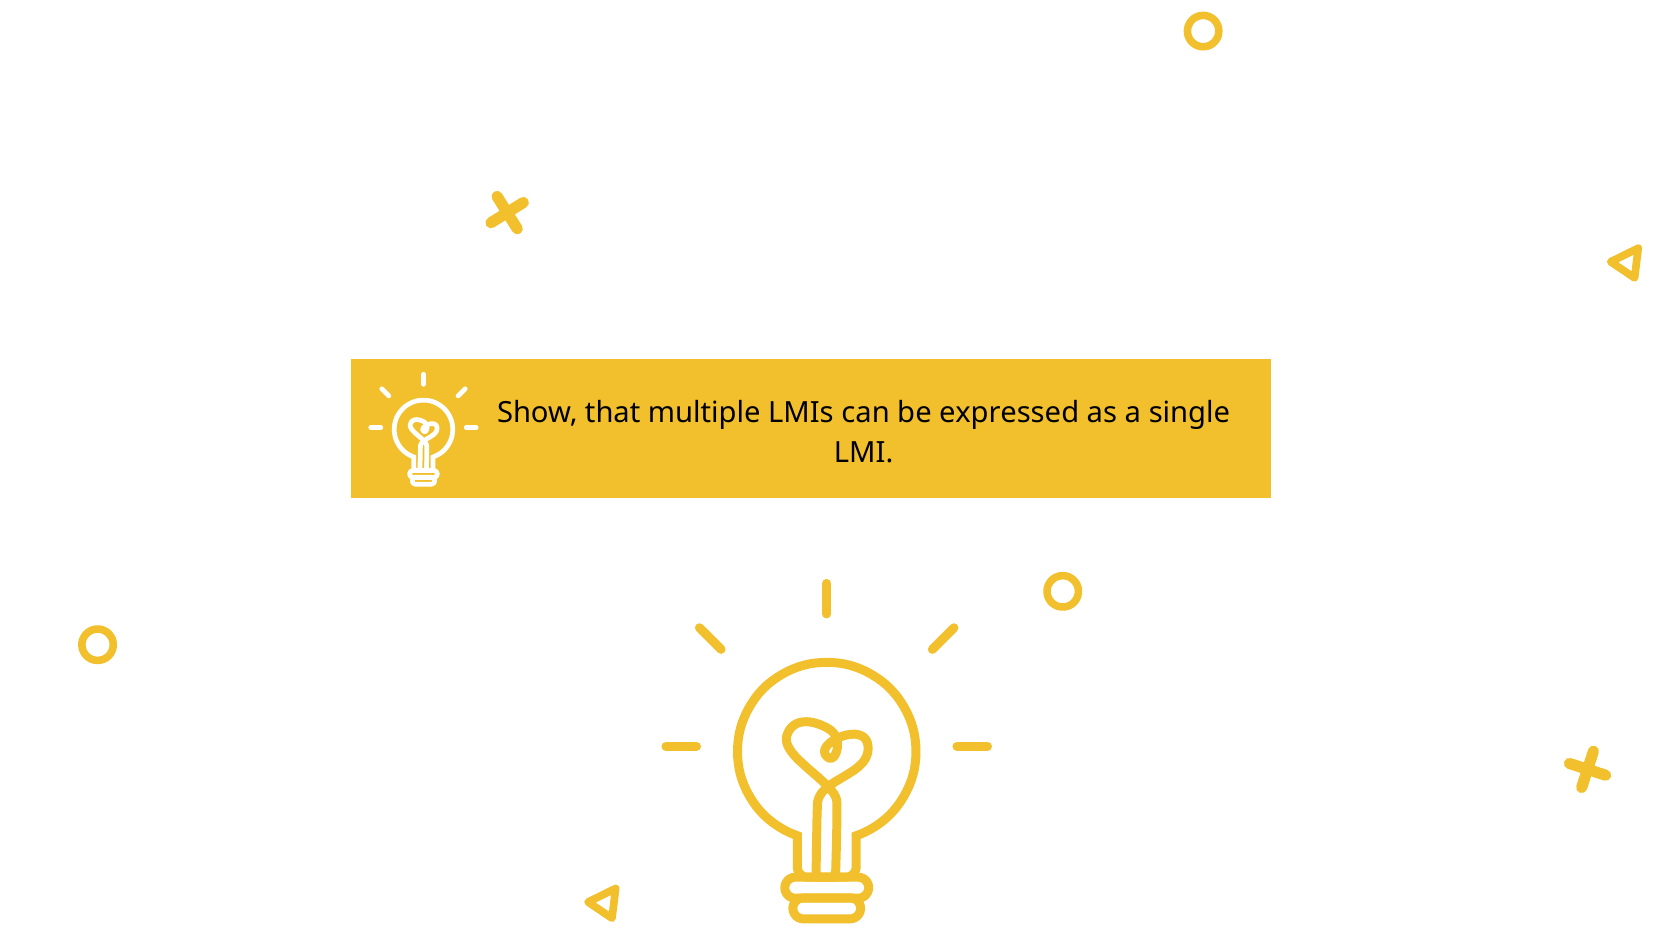

Show, that multiple LMIs can be expressed as a single LMI.